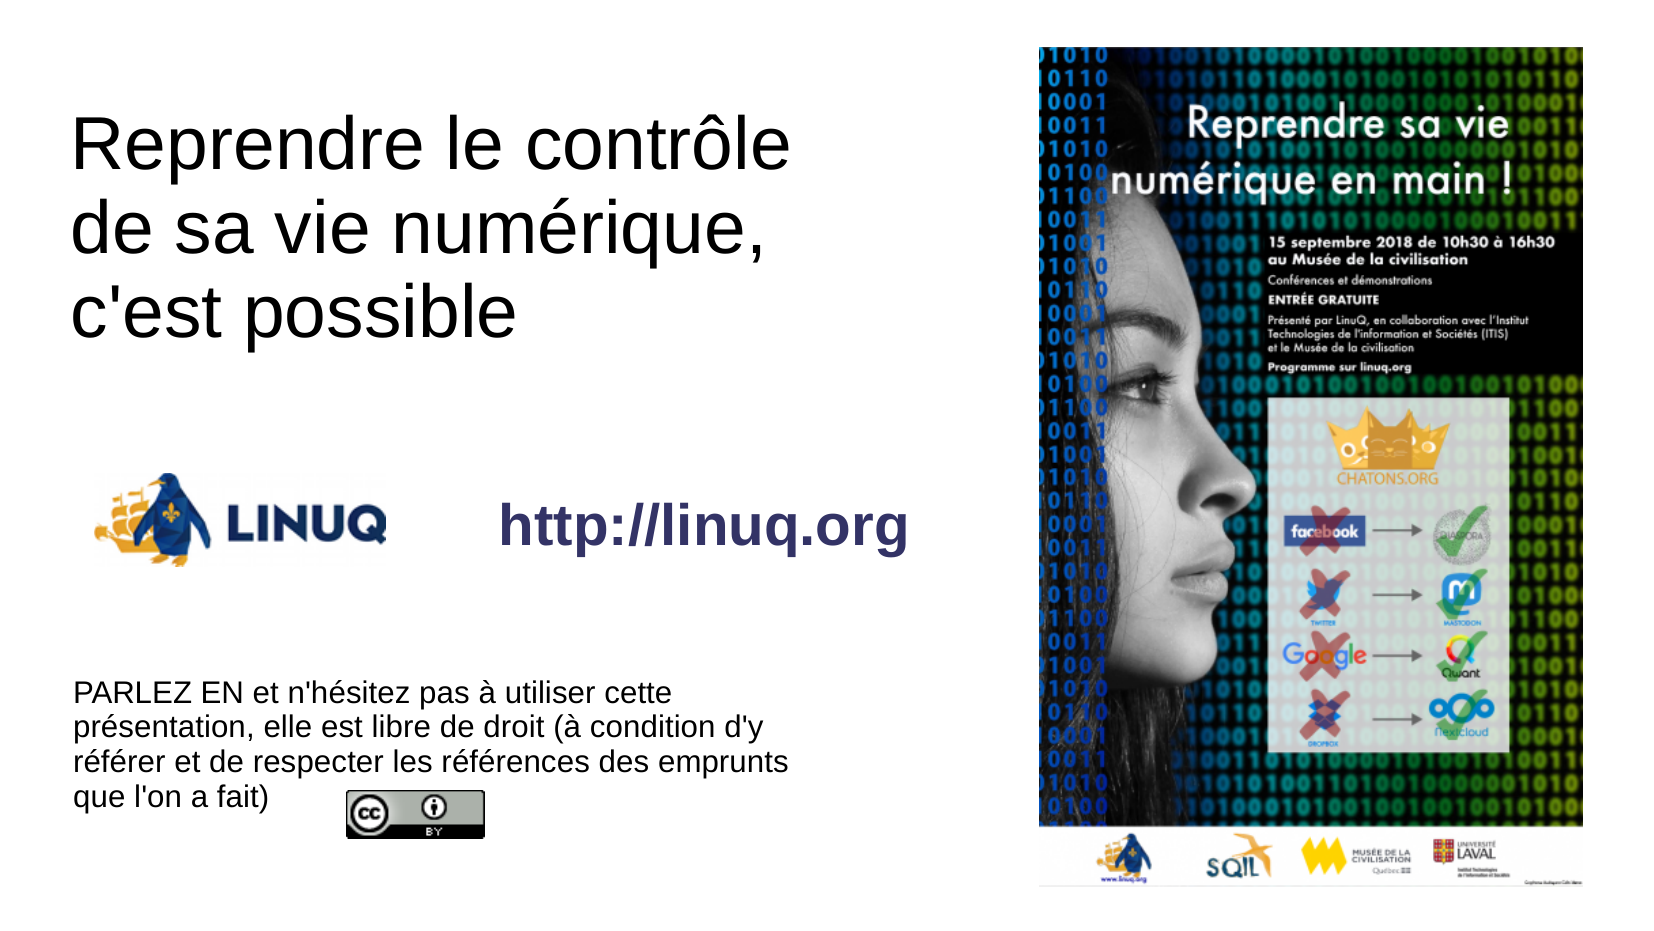

# Reprendre le contrôle de sa vie numérique, c'est possible
http://linuq.org
PARLEZ EN et n'hésitez pas à utiliser cette présentation, elle est libre de droit (à condition d'y référer et de respecter les références des emprunts que l'on a fait)